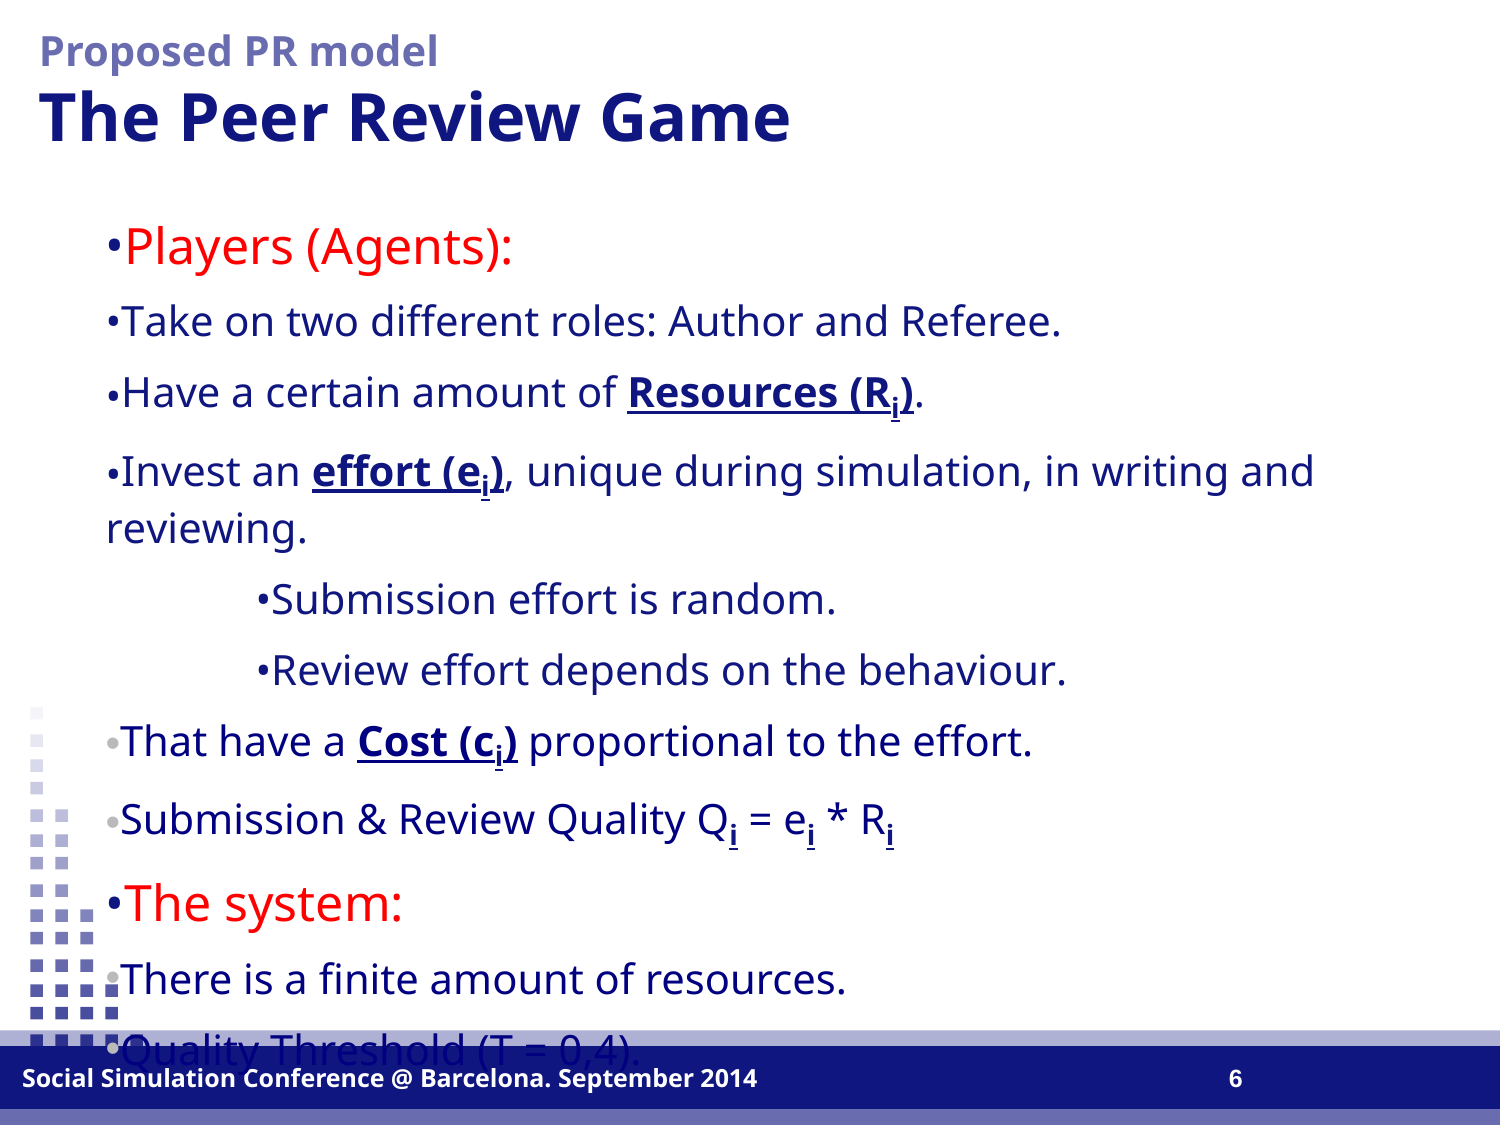

Proposed PR model
The Peer Review Game
Players (Agents):
Take on two different roles: Author and Referee.
Have a certain amount of Resources (Ri).
Invest an effort (ei), unique during simulation, in writing and reviewing.
Submission effort is random.
Review effort depends on the behaviour.
That have a Cost (ci) proportional to the effort.
Submission & Review Quality Qi = ei * Ri
The system:
There is a finite amount of resources.
Quality Threshold (T = 0,4).